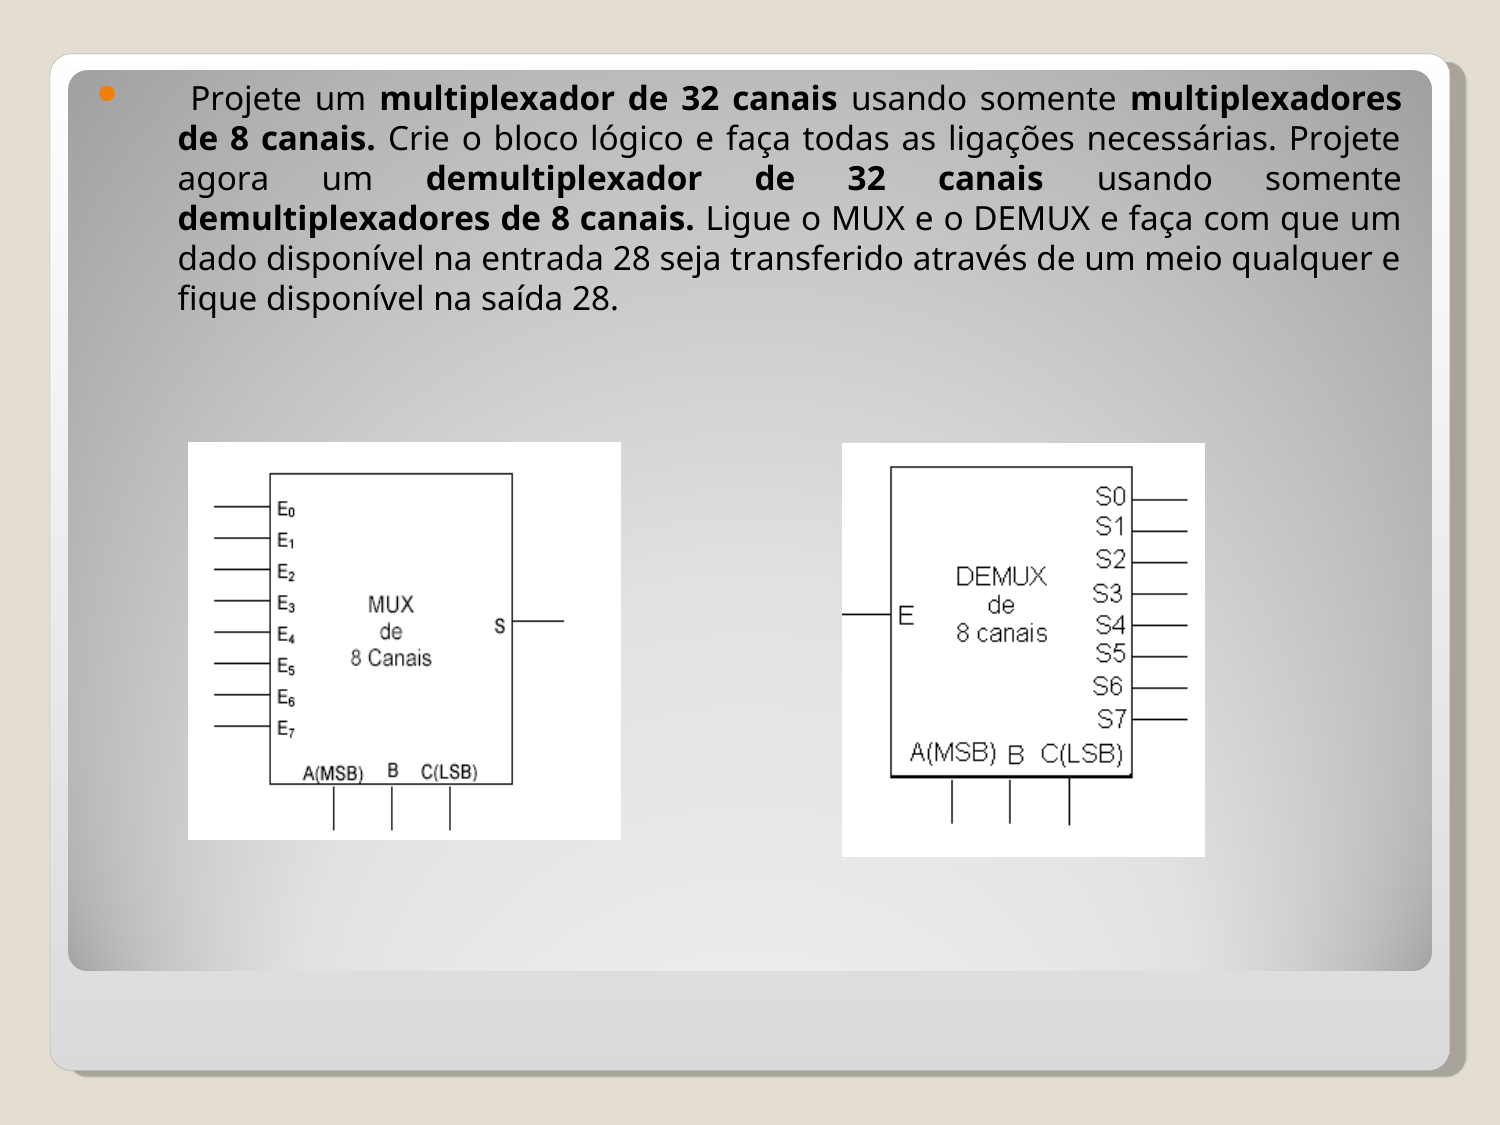

Projete um multiplexador de 32 canais usando somente multiplexadores de 8 canais. Crie o bloco lógico e faça todas as ligações necessárias. Projete agora um demultiplexador de 32 canais usando somente demultiplexadores de 8 canais. Ligue o MUX e o DEMUX e faça com que um dado disponível na entrada 28 seja transferido através de um meio qualquer e fique disponível na saída 28.